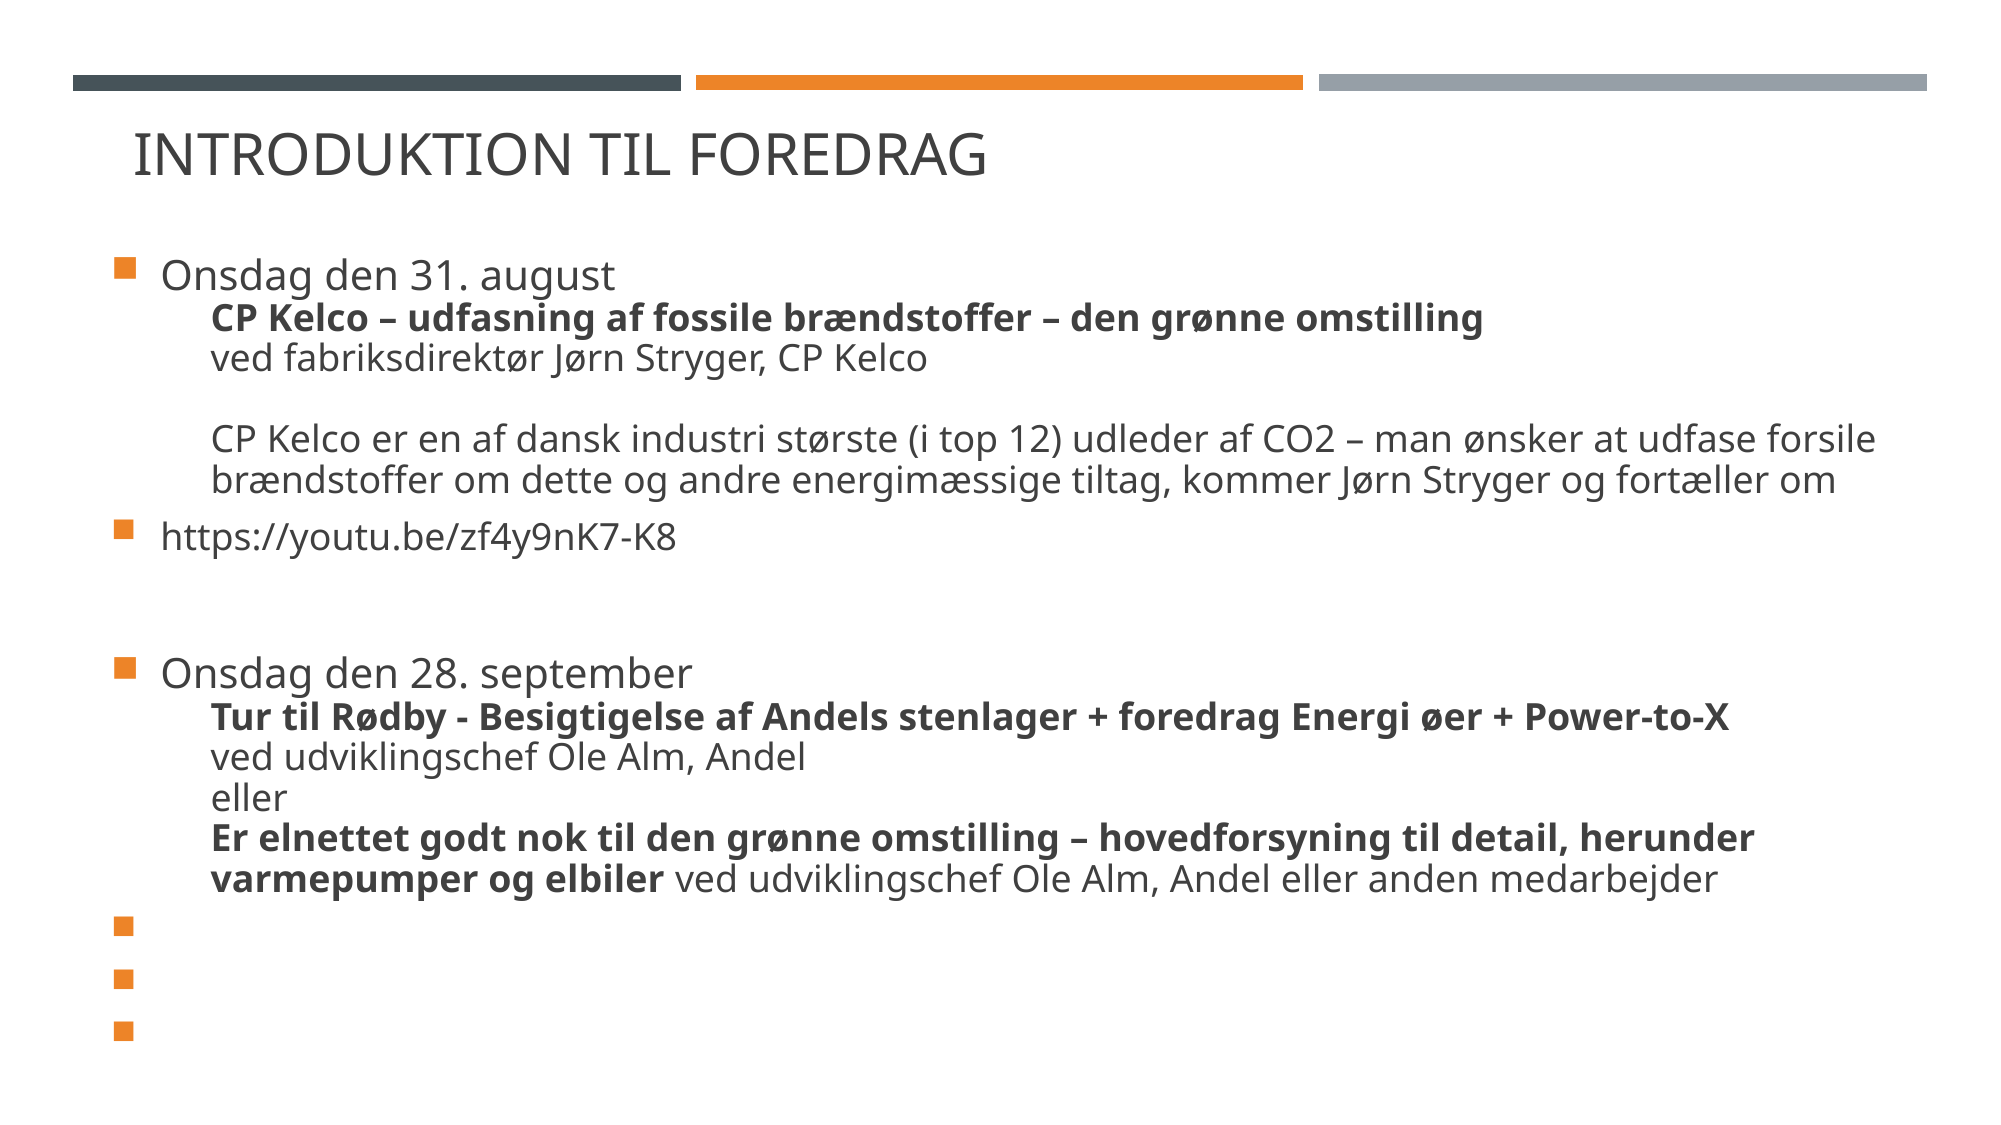

# Introduktion til foredrag
Onsdag den 31. august
CP Kelco – udfasning af fossile brændstoffer – den grønne omstilling
ved fabriksdirektør Jørn Stryger, CP Kelco
CP Kelco er en af dansk industri største (i top 12) udleder af CO2 – man ønsker at udfase forsile brændstoffer om dette og andre energimæssige tiltag, kommer Jørn Stryger og fortæller om
https://youtu.be/zf4y9nK7-K8
Onsdag den 28. september
Tur til Rødby - Besigtigelse af Andels stenlager + foredrag Energi øer + Power-to-X
ved udviklingschef Ole Alm, Andel
eller
Er elnettet godt nok til den grønne omstilling – hovedforsyning til detail, herunder varmepumper og elbiler ved udviklingschef Ole Alm, Andel eller anden medarbejder